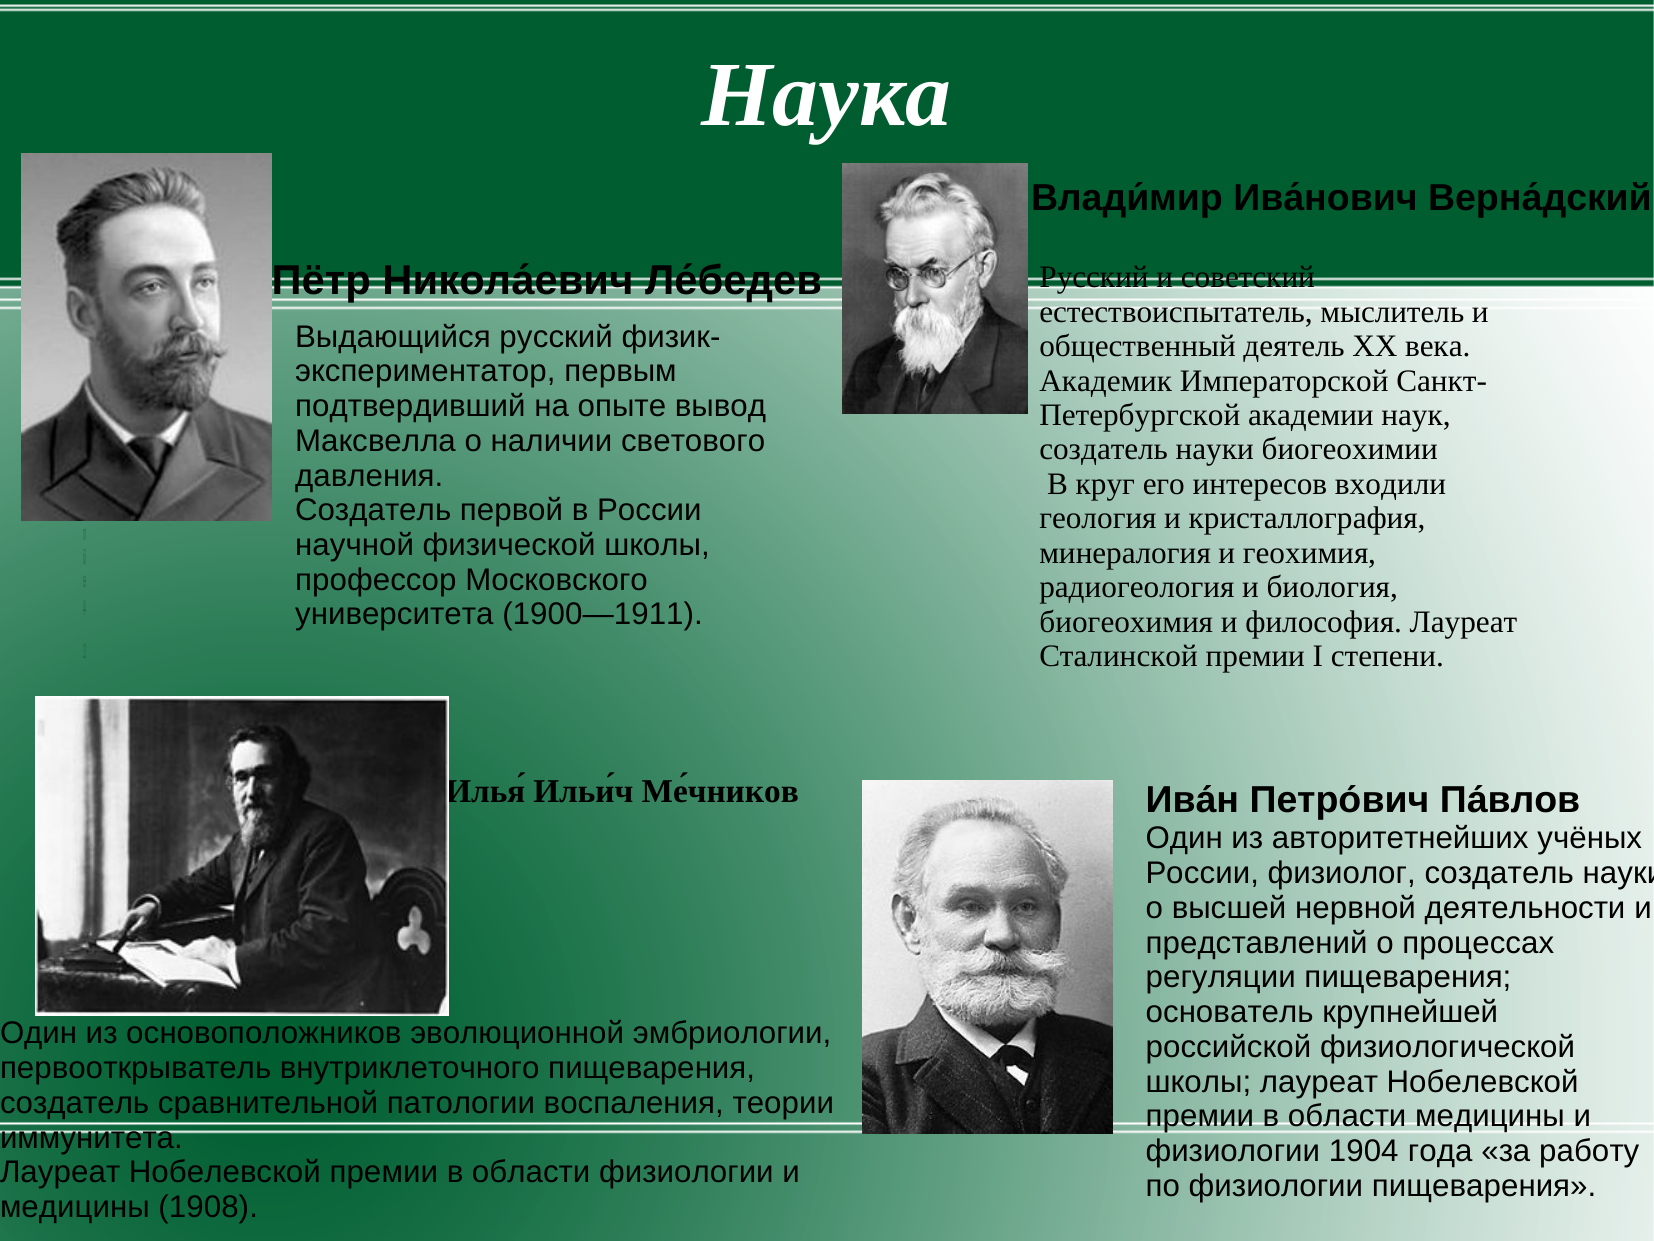

# Наука
 Влади́мир Ива́нович Верна́дский
Пётр Никола́евич Ле́бедев
Русский и советский естествоиспытатель, мыслитель и общественный деятель XX века. Академик Императорской Санкт-Петербургской академии наук, создатель науки биогеохимии В круг его интересов входили геология и кристаллография, минералогия и геохимия, радиогеология и биология, биогеохимия и философия. Лауреат Сталинской премии I степени.
Выдающийся русский физик-экспериментатор, первым подтвердивший на опыте вывод Максвелла о наличии светового давления.
Создатель первой в России научной физической школы, профессор Московского университета (1900—1911).
### Chart
| Category | Столбец 1 | Столбец 2 | Столбец 3 |
|---|---|---|---|
| Строка 1 | 9.1 | 3.2 | 4.54 |
| Строка 2 | 2.4 | 8.8 | 9.65 |
| Строка 3 | 3.1 | 1.5 | 3.7 |
| Строка 4 | 4.3 | 9.02 | 6.2 |
Ива́н Петро́вич Па́влов
Один из авторитетнейших учёных России, физиолог, создатель науки о высшей нервной деятельности и представлений о процессах регуляции пищеварения; основатель крупнейшей российской физиологической школы; лауреат Нобелевской премии в области медицины и физиологии 1904 года «за работу по физиологии пищеварения».
 Илья́ Ильи́ч Ме́чников
Один из основоположников эволюционной эмбриологии, первооткрыватель внутриклеточного пищеварения, создатель сравнительной патологии воспаления, теории иммунитета.
Лауреат Нобелевской премии в области физиологии и медицины (1908).